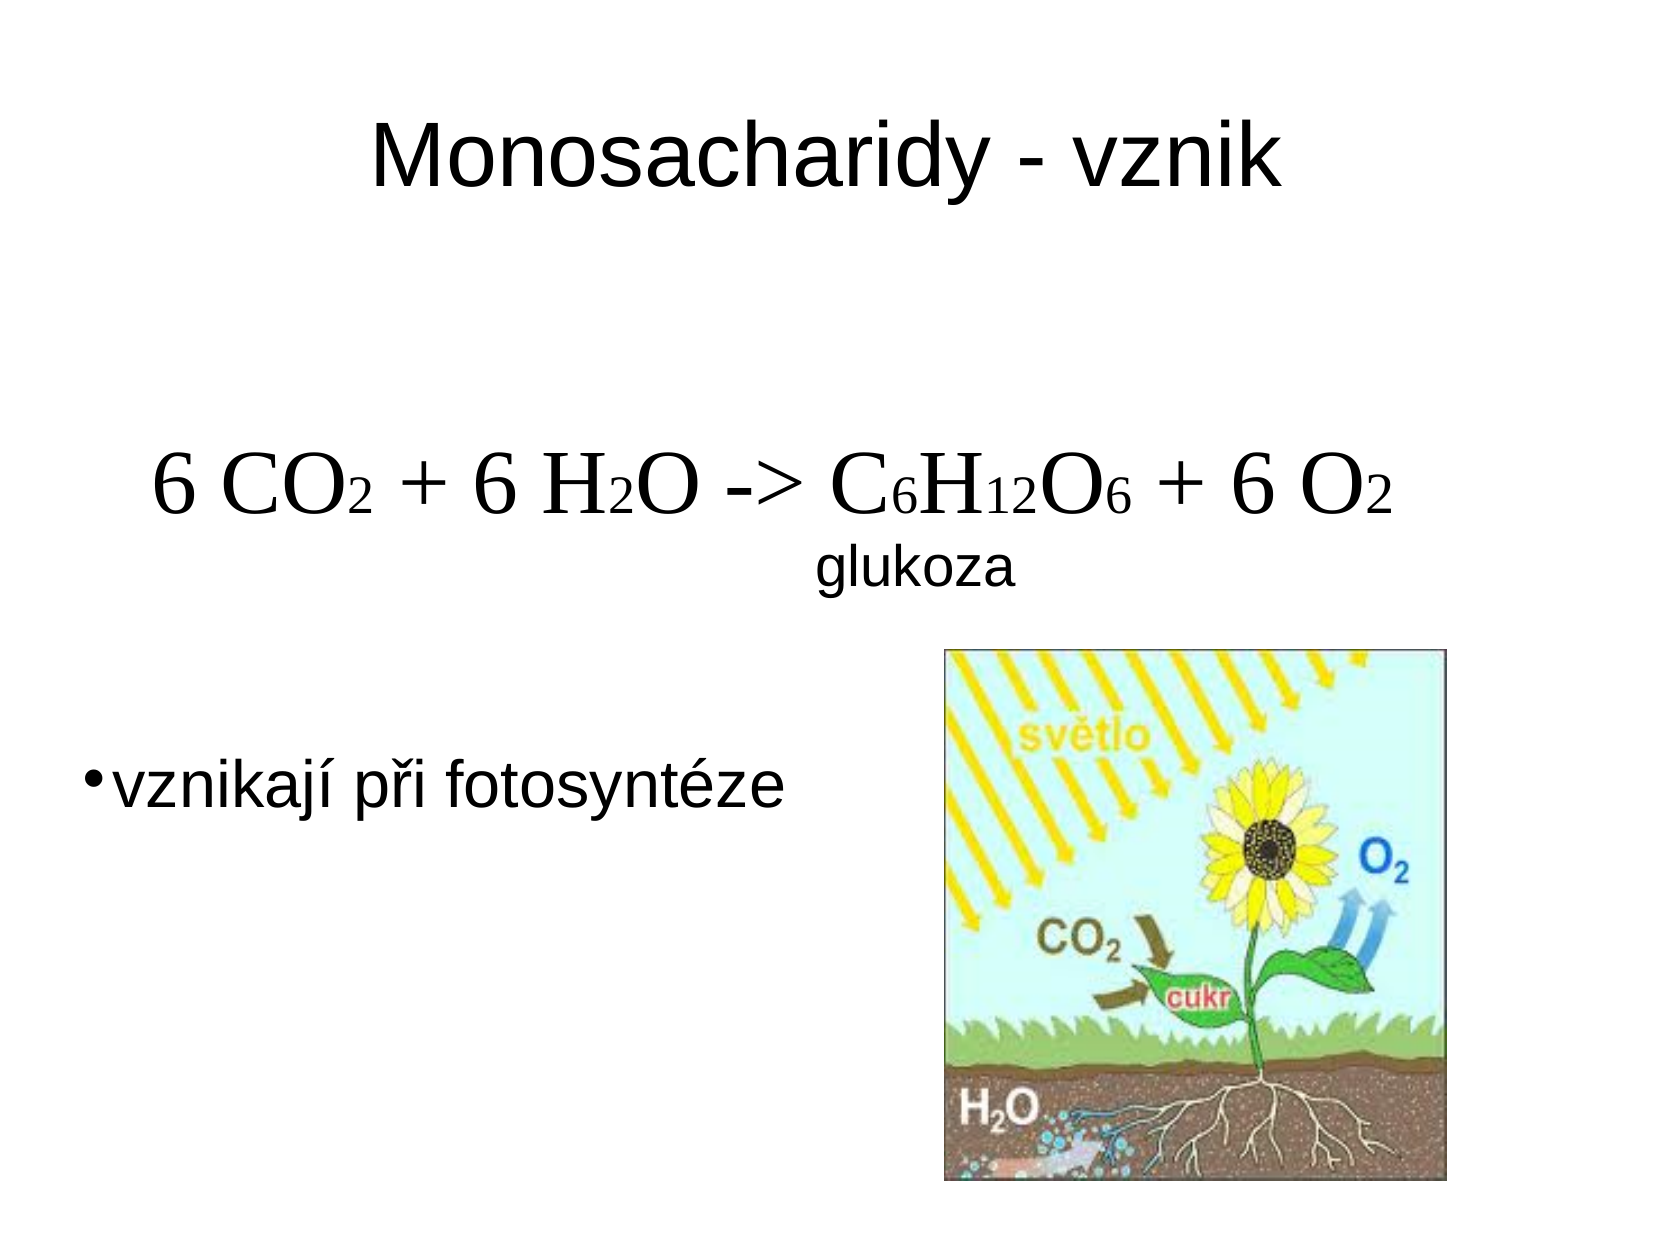

# Monosacharidy - vznik
 6 CO2 + 6 H2O -> C6H12O6 + 6 O2
					 glukoza
vznikají při fotosyntéze